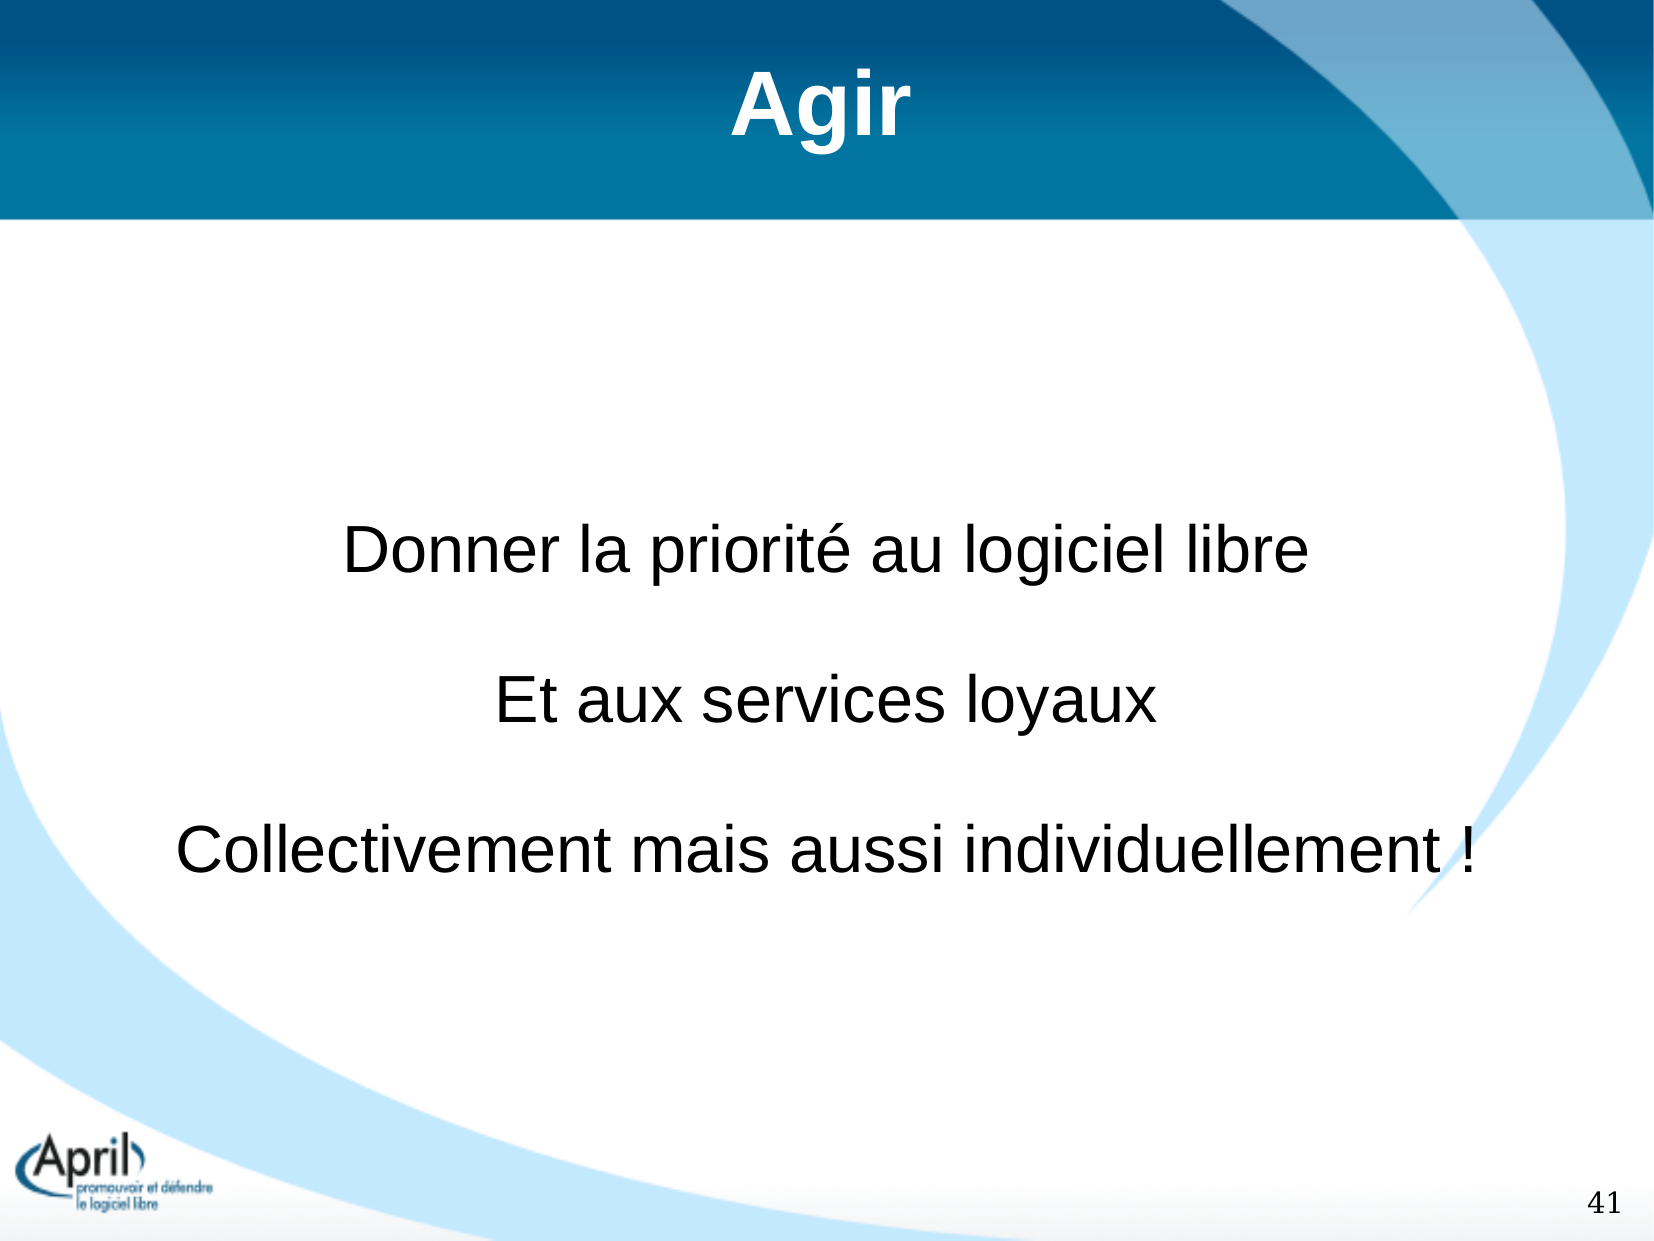

Agir
# Donner la priorité au logiciel libre
Et aux services loyaux
Collectivement mais aussi individuellement !
41